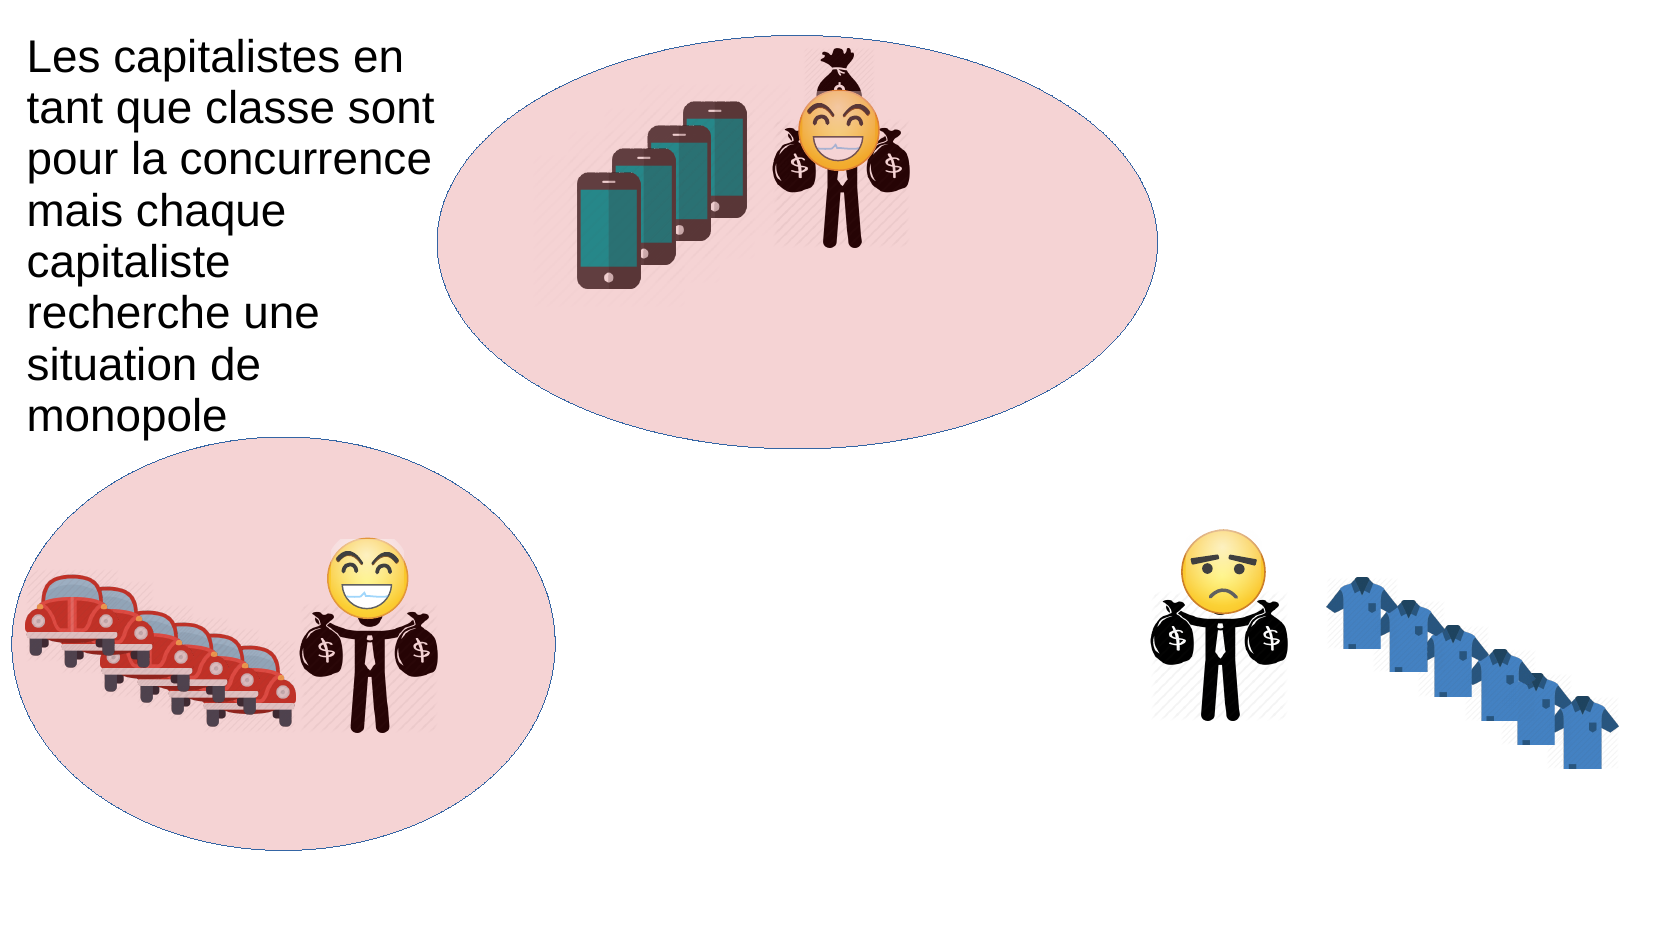

Les capitalistes en tant que classe sont pour la concurrence mais chaque capitaliste recherche une situation de monopole